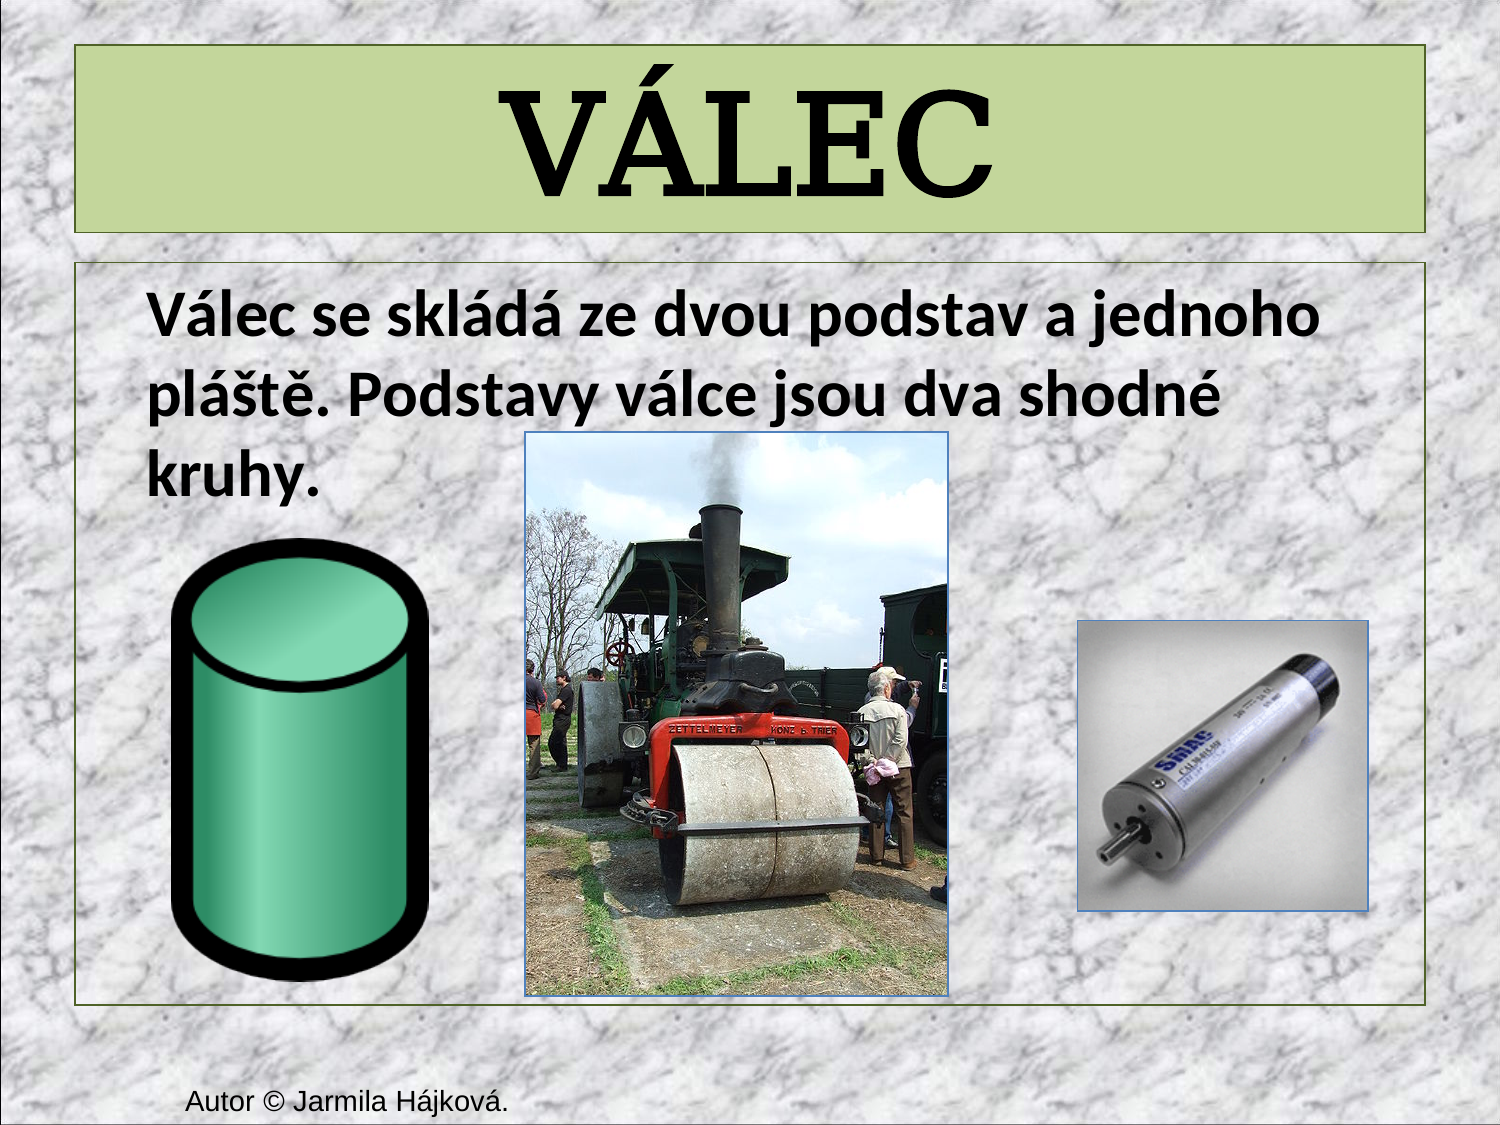

# VÁLEC
	Válec se skládá ze dvou podstav a jednoho pláště. Podstavy válce jsou dva shodné kruhy.
Autor © Jarmila Hájková.